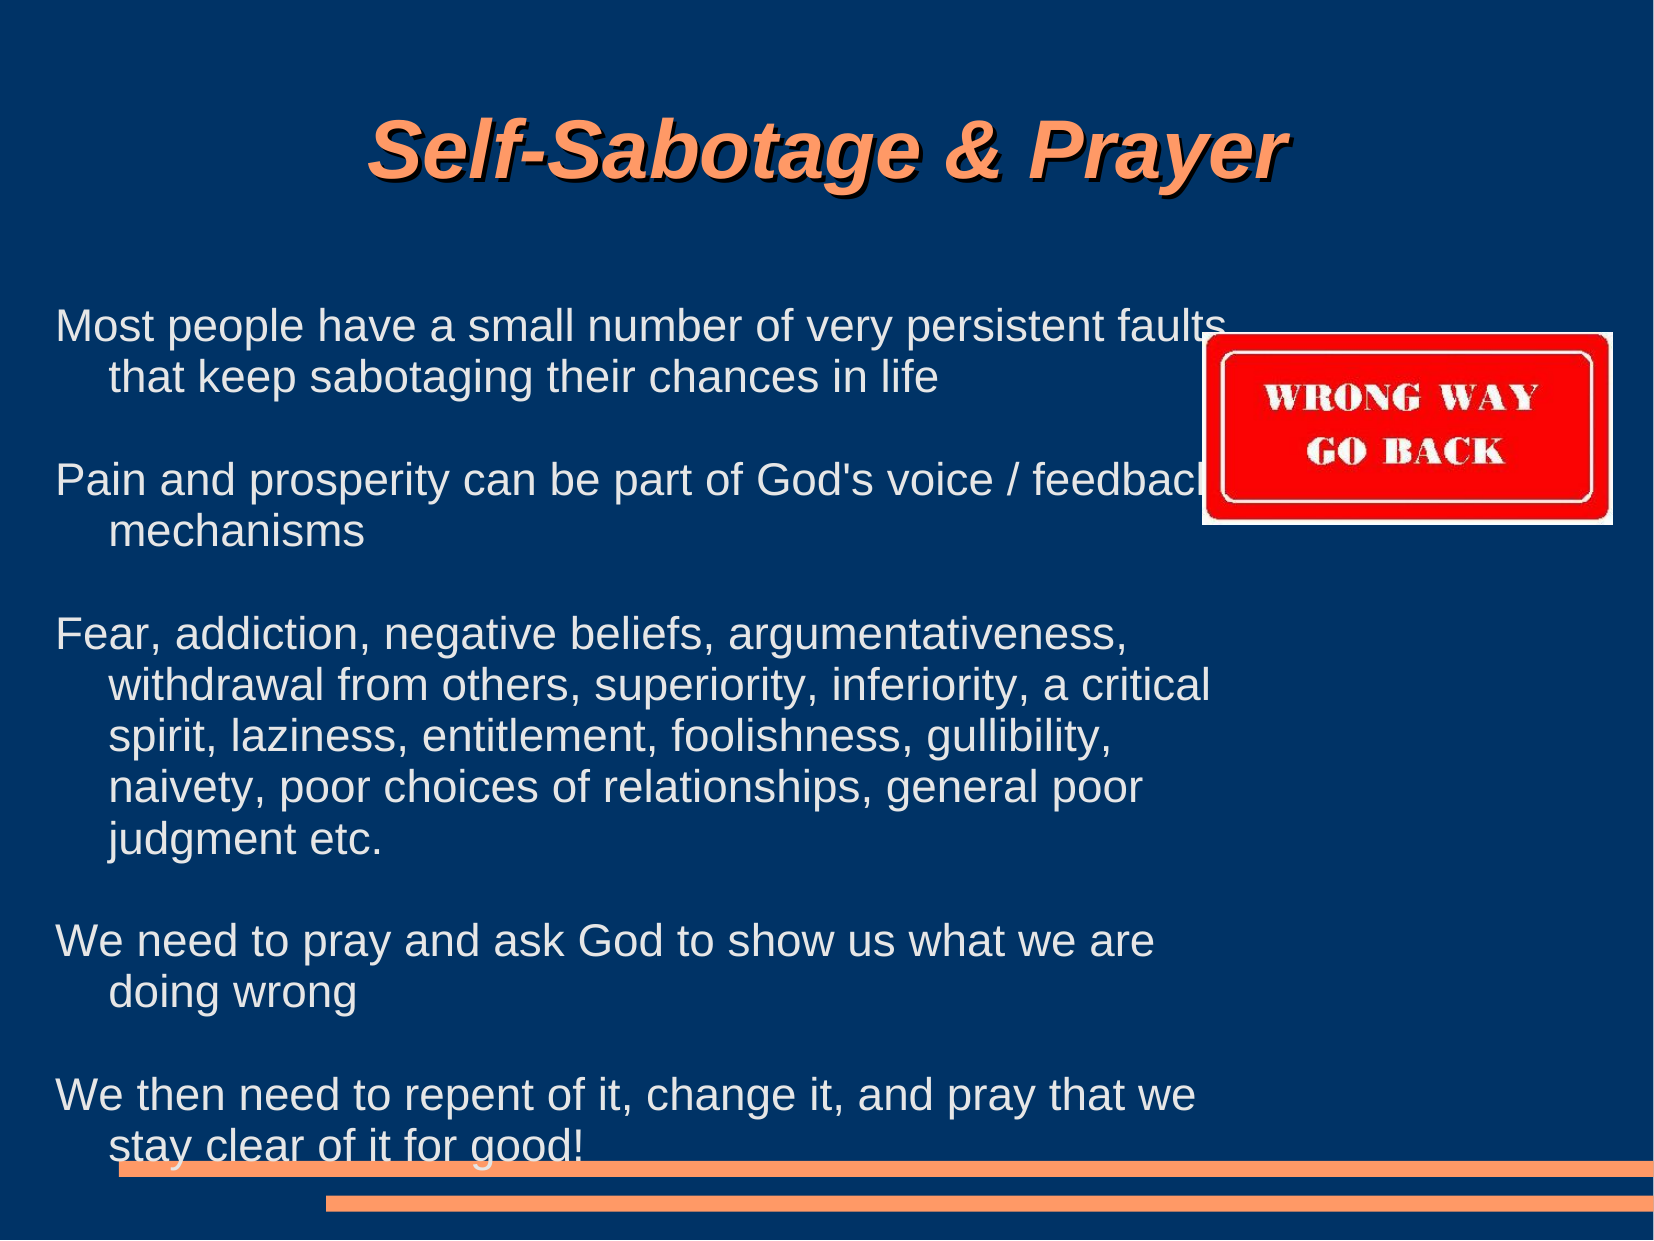

# Self-Sabotage & Prayer
Most people have a small number of very persistent faults that keep sabotaging their chances in life
Pain and prosperity can be part of God's voice / feedback mechanisms
Fear, addiction, negative beliefs, argumentativeness, withdrawal from others, superiority, inferiority, a critical spirit, laziness, entitlement, foolishness, gullibility, naivety, poor choices of relationships, general poor judgment etc.
We need to pray and ask God to show us what we are doing wrong
We then need to repent of it, change it, and pray that we stay clear of it for good!